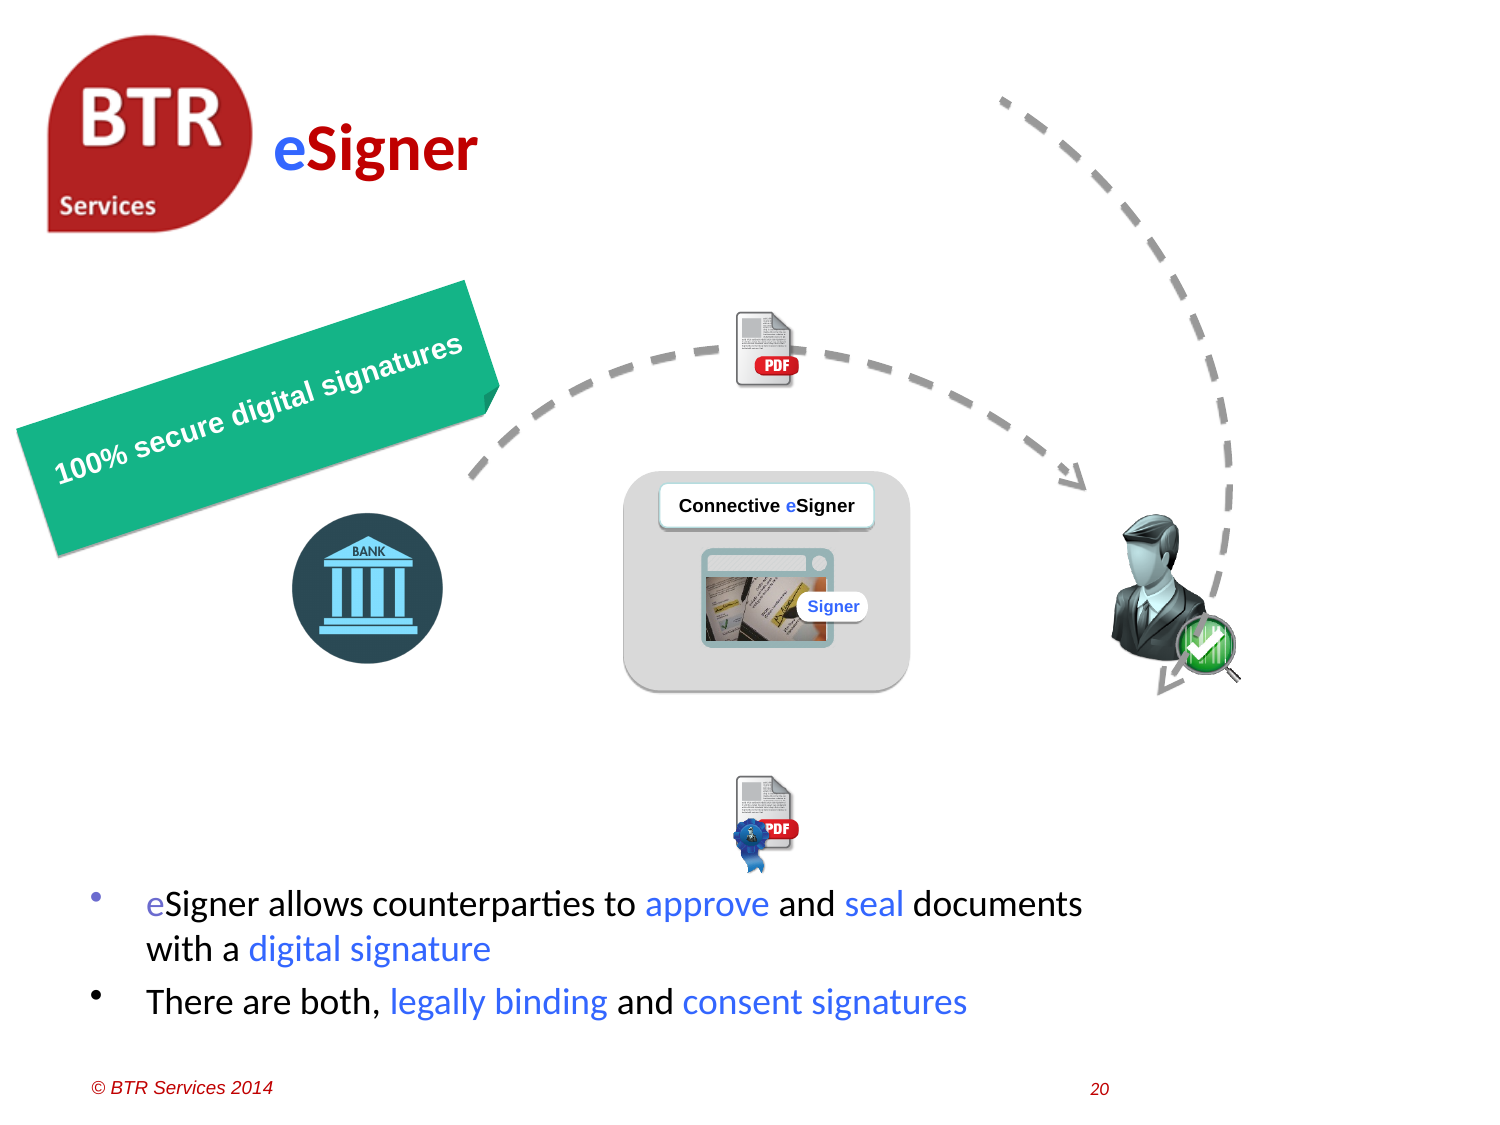

# eSigner
100% secure digital signatures
Connective eSigner
Signer
eSigner allows counterparties to approve and seal documents
with a digital signature
There are both, legally binding and consent signatures